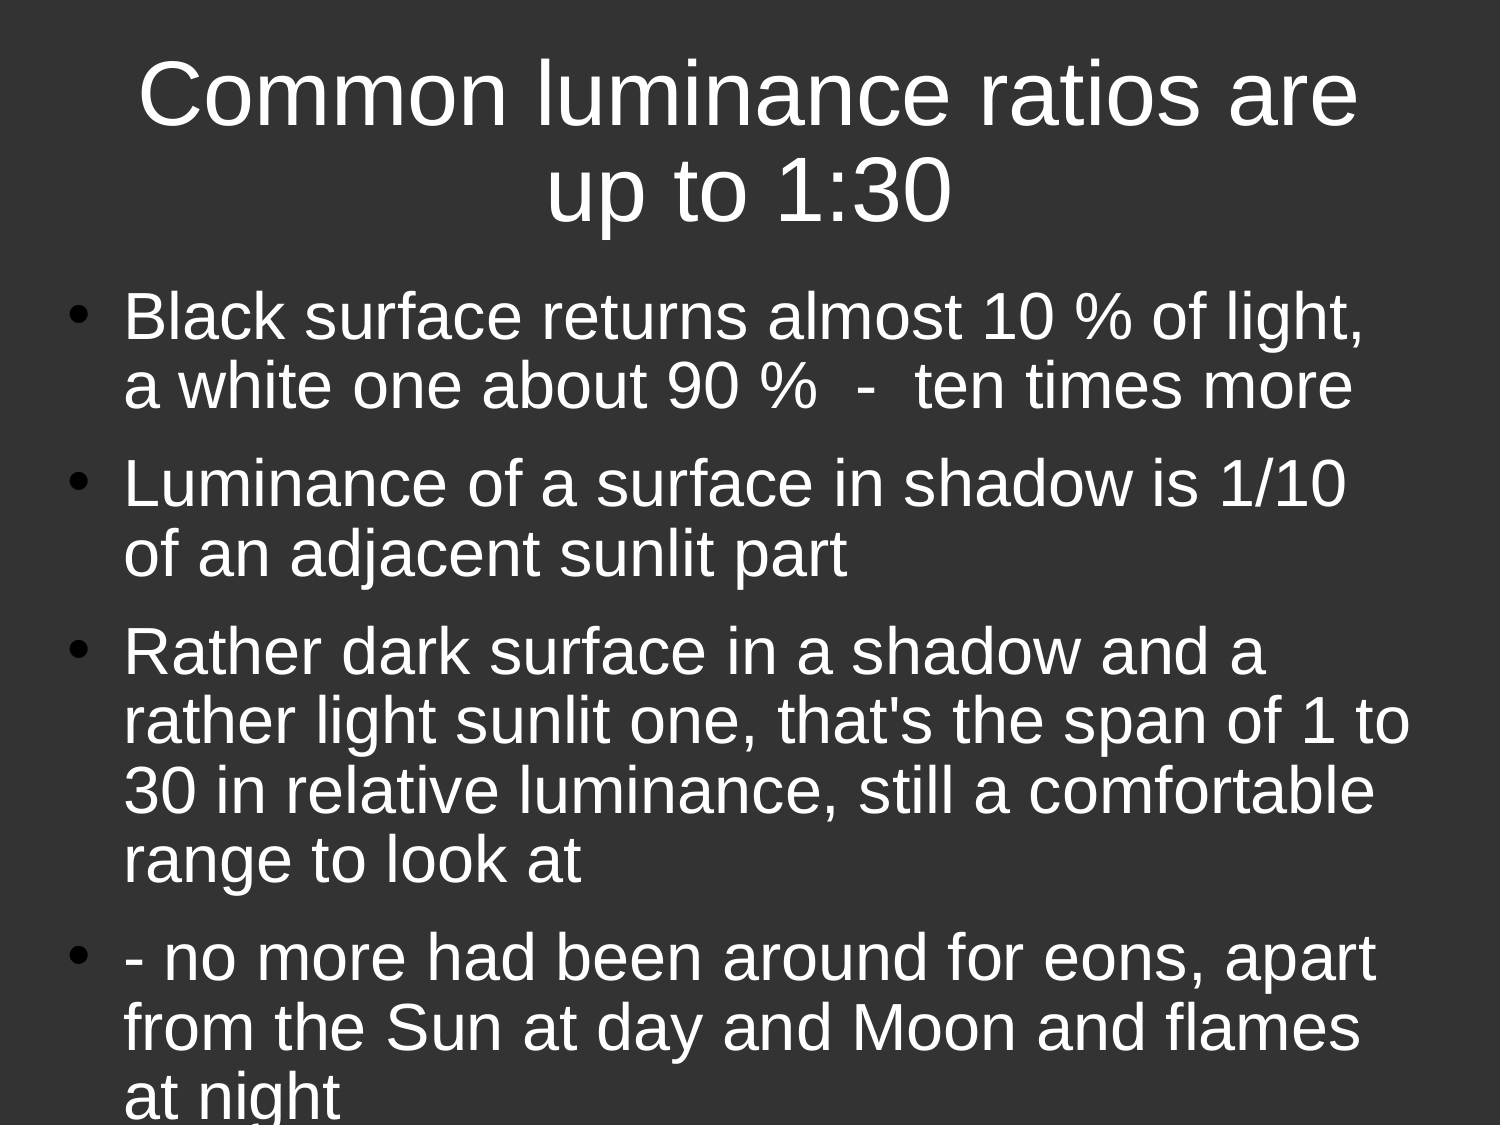

# Common luminance ratios are up to 1:30
Black surface returns almost 10 % of light, a white one about 90 % - ten times more
Luminance of a surface in shadow is 1/10 of an adjacent sunlit part
Rather dark surface in a shadow and a rather light sunlit one, that's the span of 1 to 30 in relative luminance, still a comfortable range to look at
- no more had been around for eons, apart from the Sun at day and Moon and flames at night